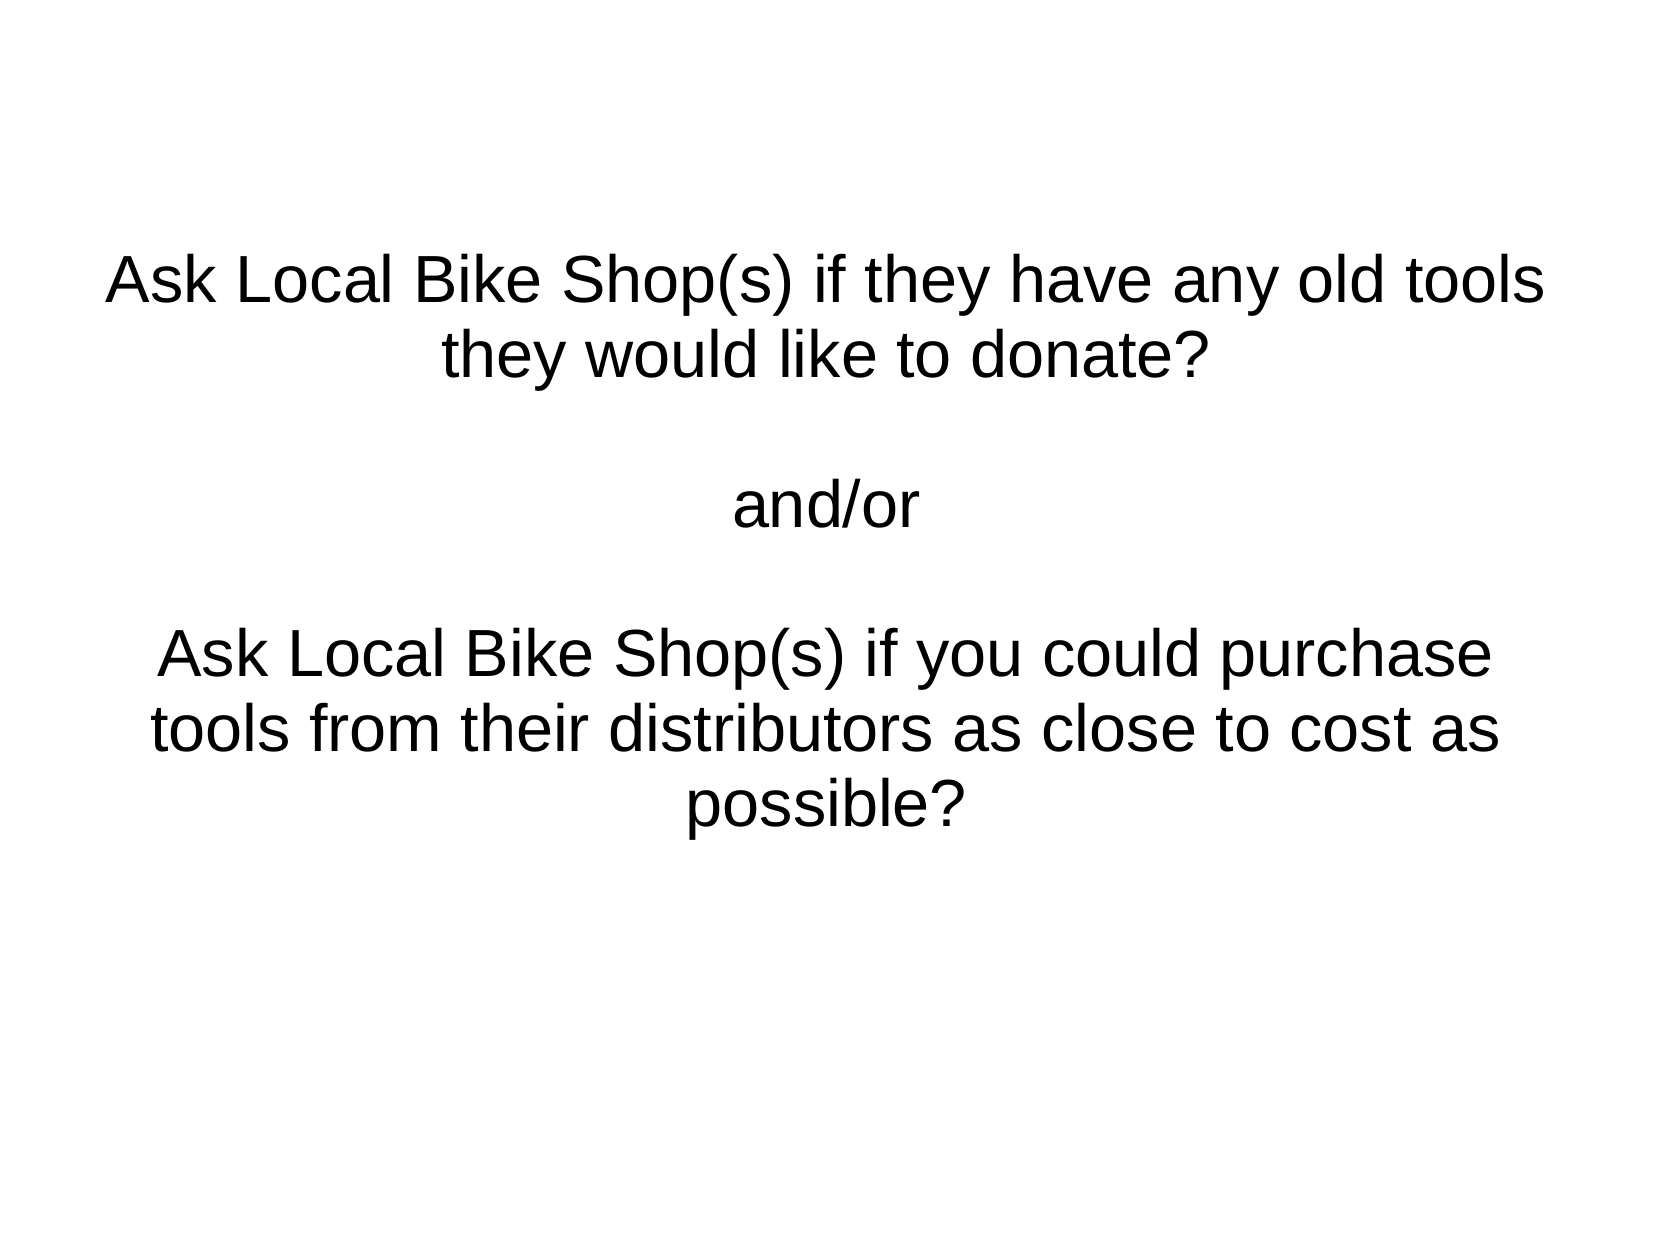

# Ask Local Bike Shop(s) if they have any old tools they would like to donate?
and/or
Ask Local Bike Shop(s) if you could purchase tools from their distributors as close to cost as possible?